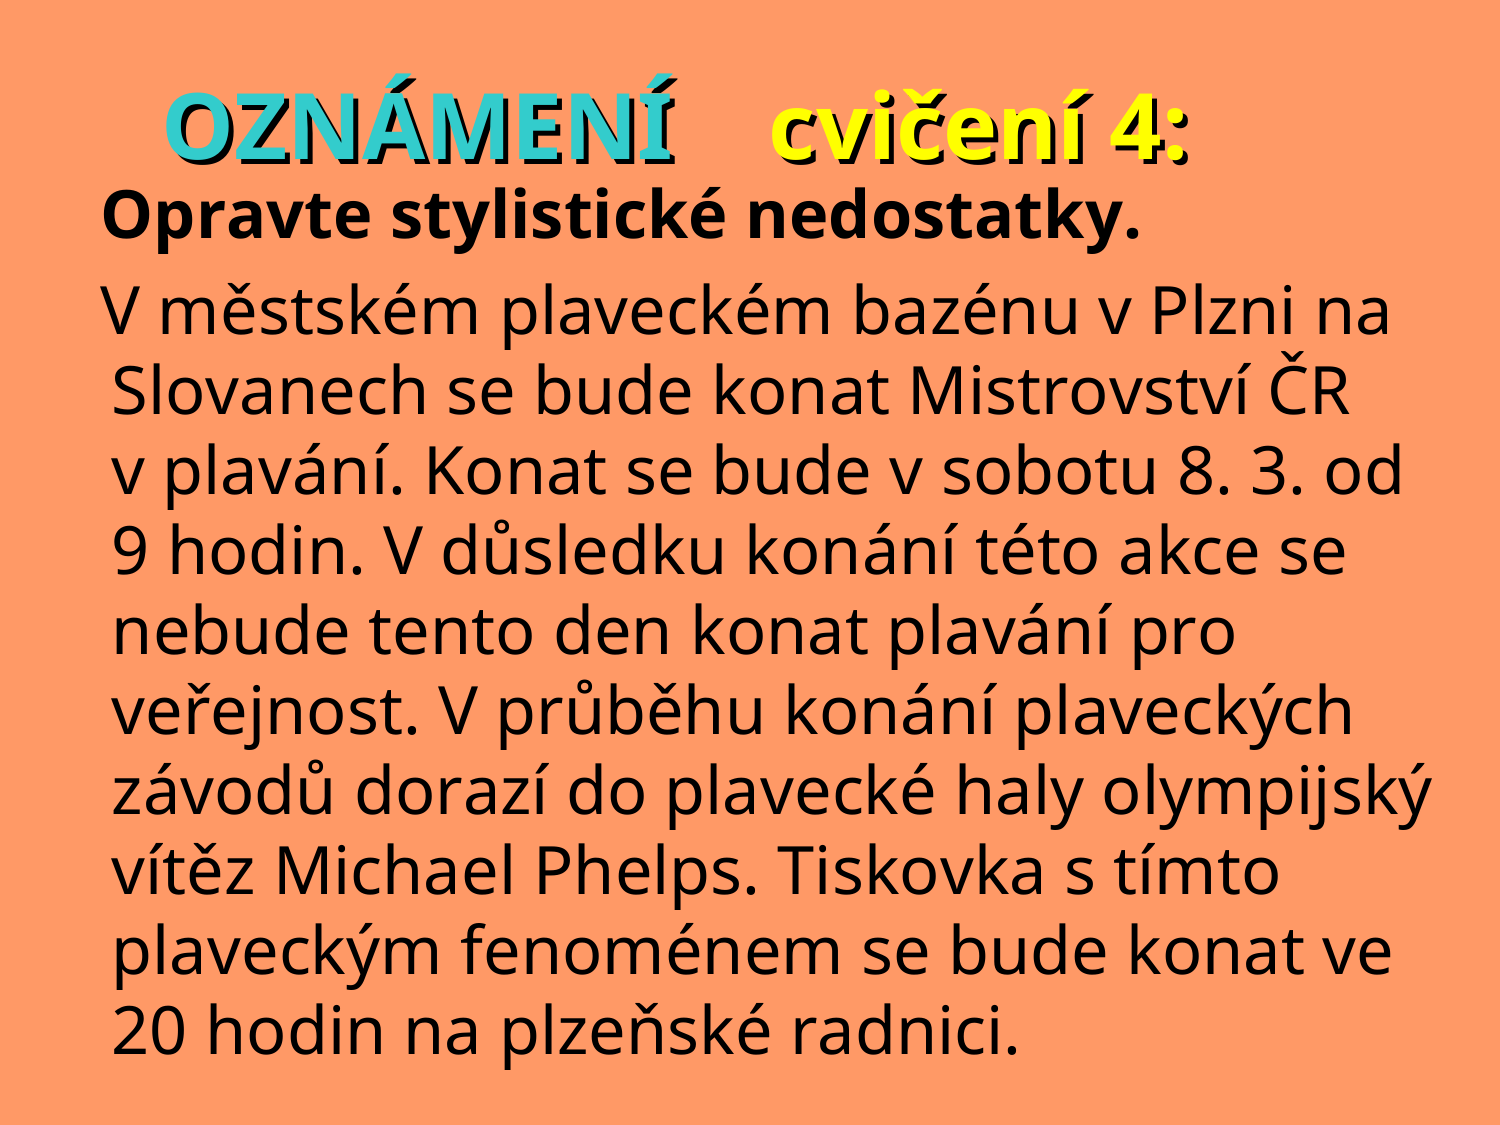

# OZNÁMENÍ cvičení 4:
 Opravte stylistické nedostatky.
 V městském plaveckém bazénu v Plzni na Slovanech se bude konat Mistrovství ČR
v plavání. Konat se bude v sobotu 8. 3. od 9 hodin. V důsledku konání této akce se nebude tento den konat plavání pro veřejnost. V průběhu konání plaveckých závodů dorazí do plavecké haly olympijský vítěz Michael Phelps. Tiskovka s tímto plaveckým fenoménem se bude konat ve 20 hodin na plzeňské radnici.